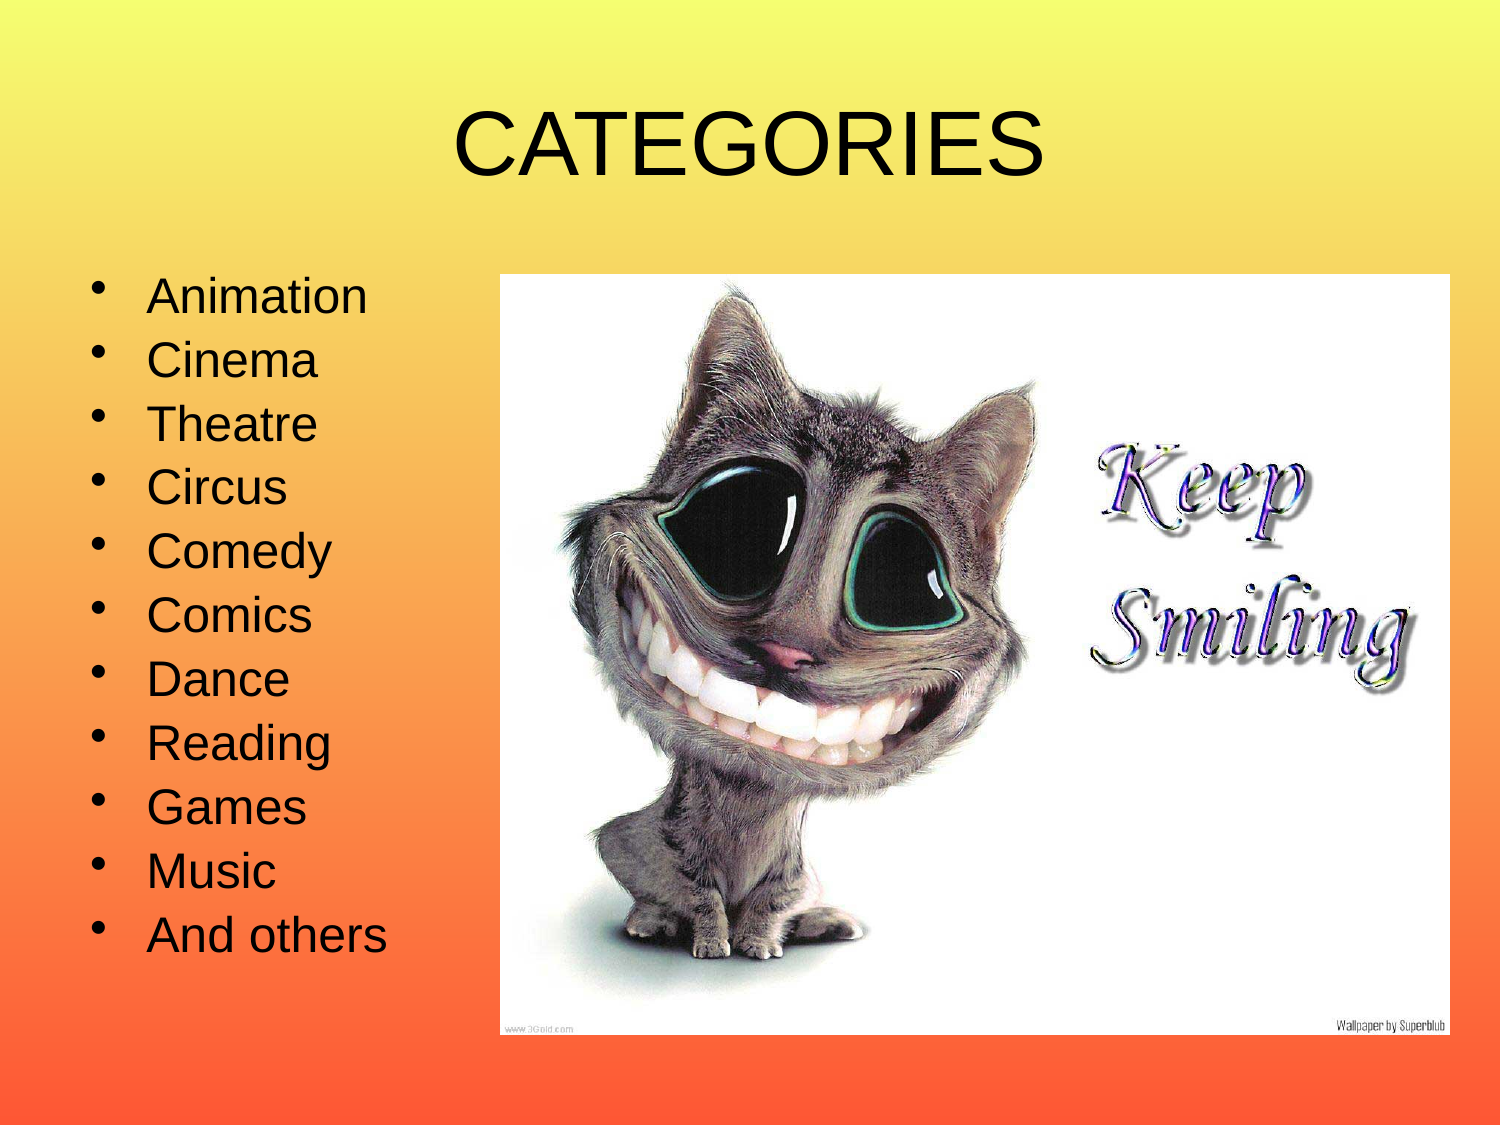

# CATEGORIES
Animation
Cinema
Theatre
Circus
Comedy
Comics
Dance
Reading
Games
Music
And others